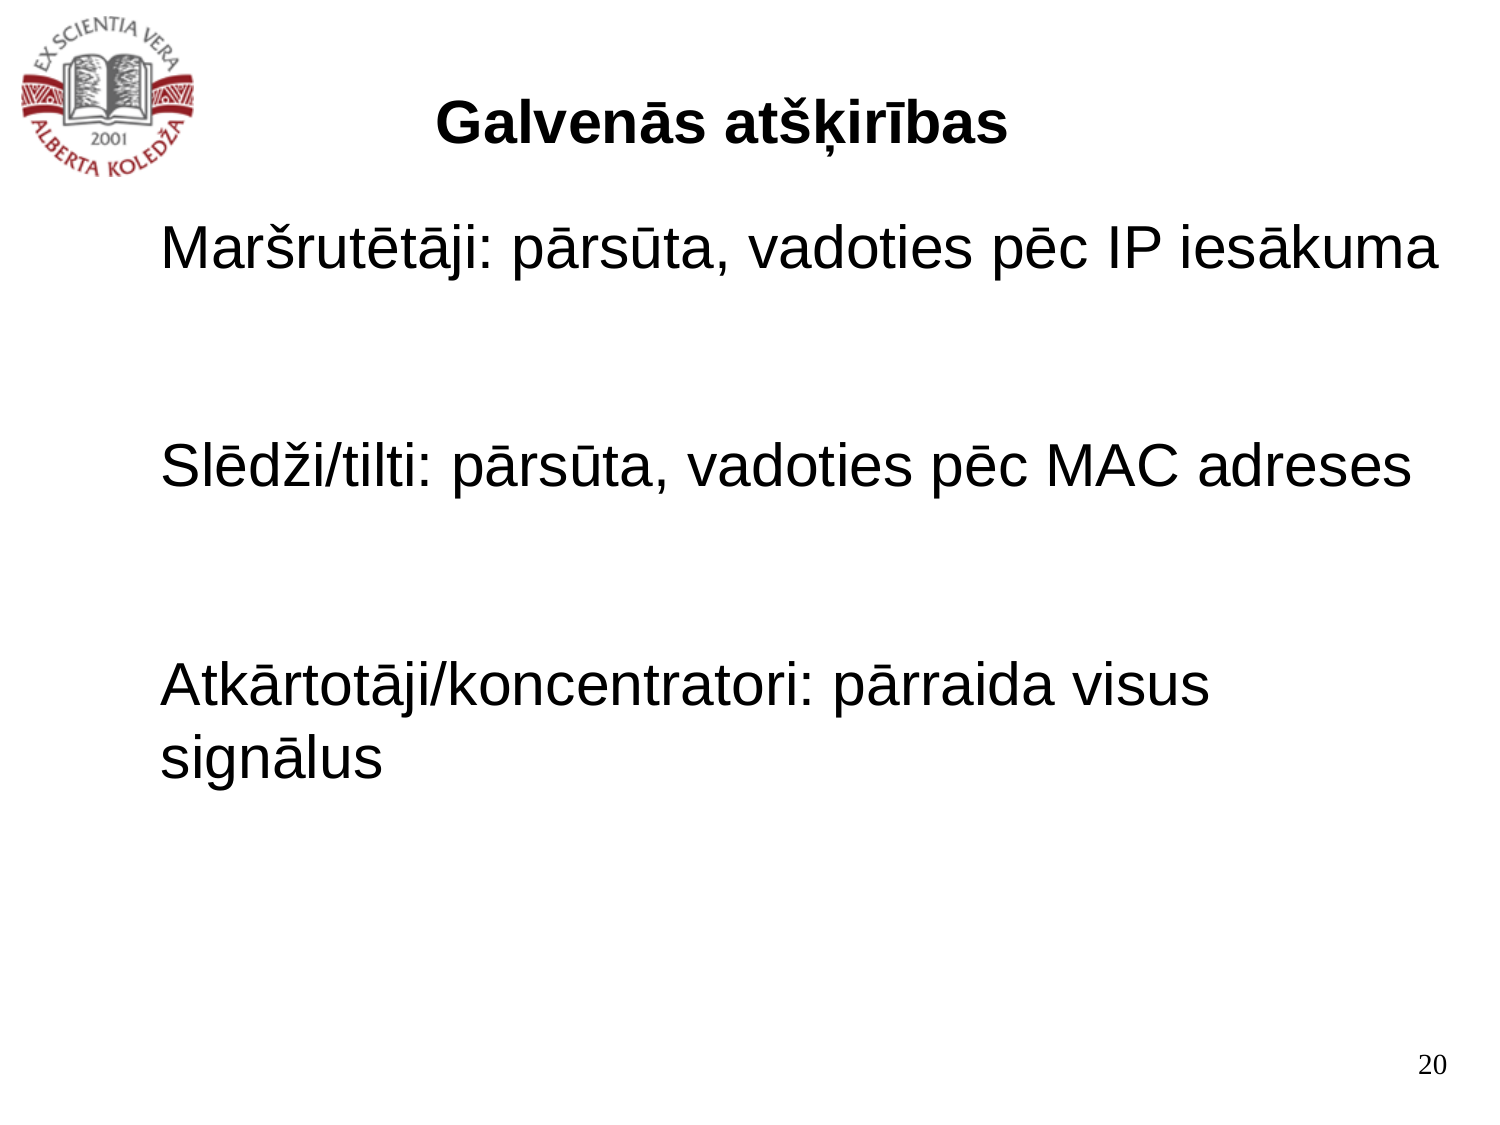

# Galvenās atšķirības
Maršrutētāji: pārsūta, vadoties pēc IP iesākuma
Slēdži/tilti: pārsūta, vadoties pēc MAC adreses
Atkārtotāji/koncentratori: pārraida visus signālus
20